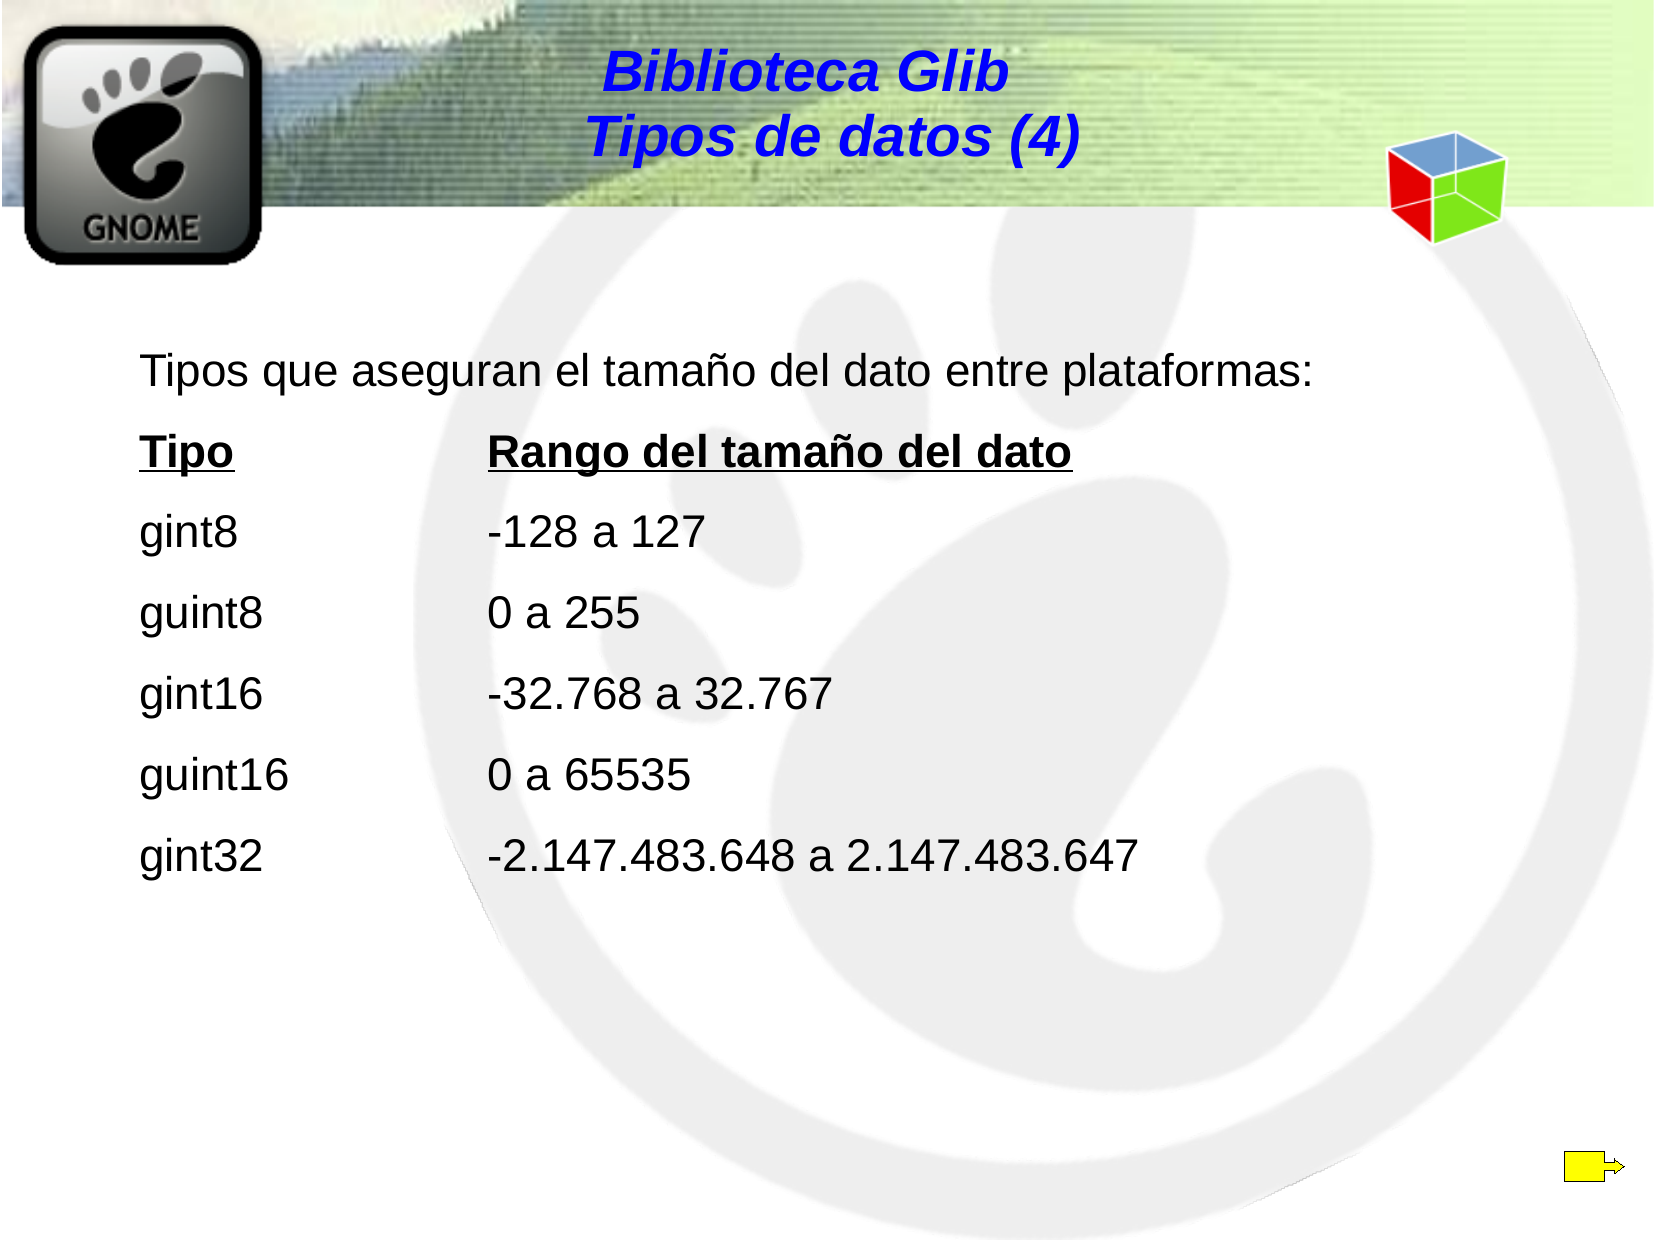

# Biblioteca Glib Tipos de datos (4)
Tipos que aseguran el tamaño del dato entre plataformas:
Tipo				Rango del tamaño del dato
gint8				-128 a 127
guint8				0 a 255
gint16				-32.768 a 32.767
guint16			0 a 65535
gint32				-2.147.483.648 a 2.147.483.647